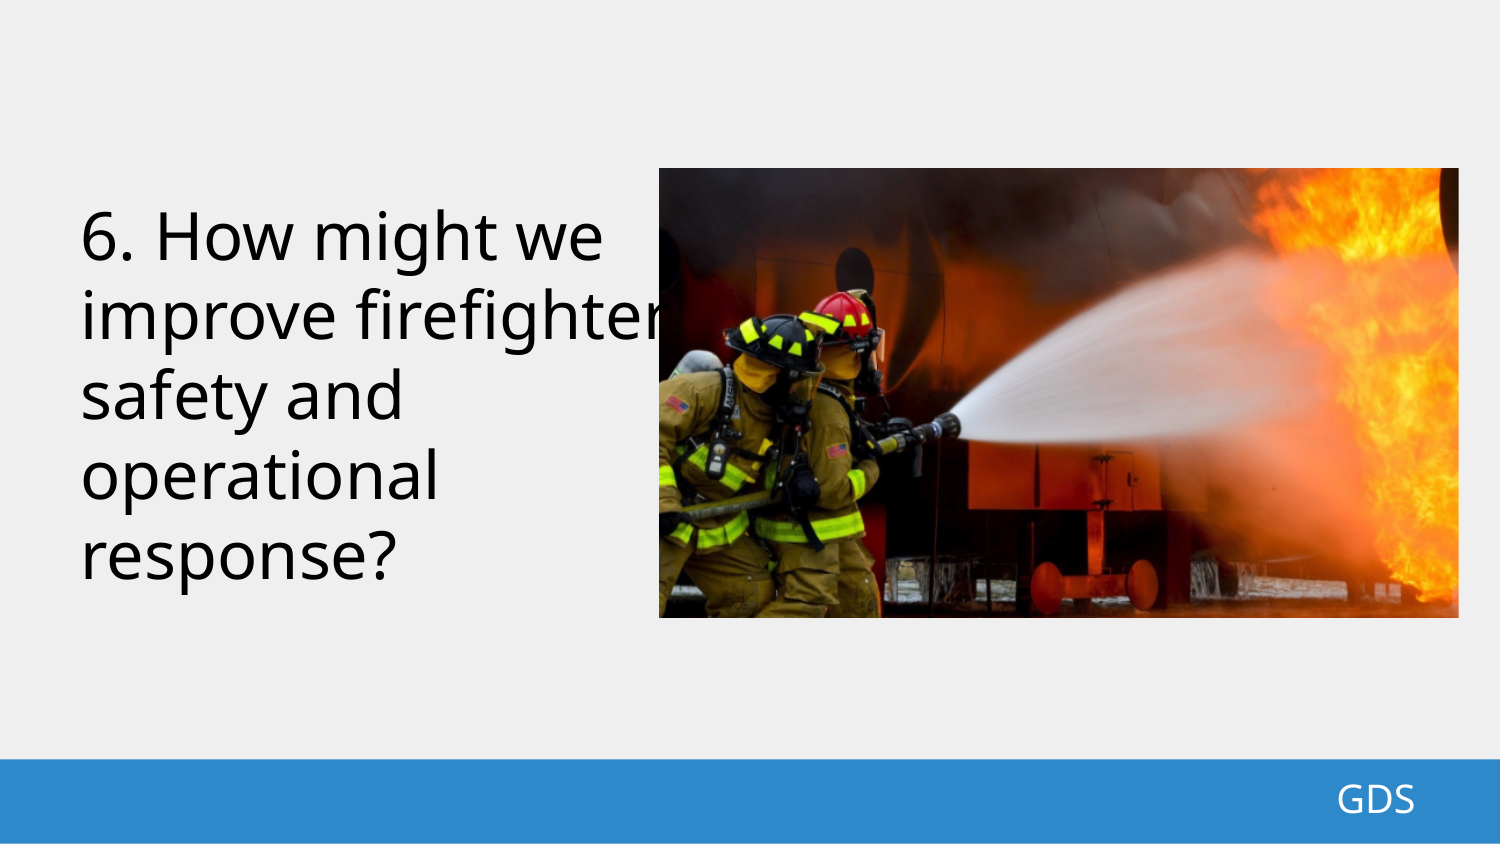

6. How might we improve firefighter safety and operational response?